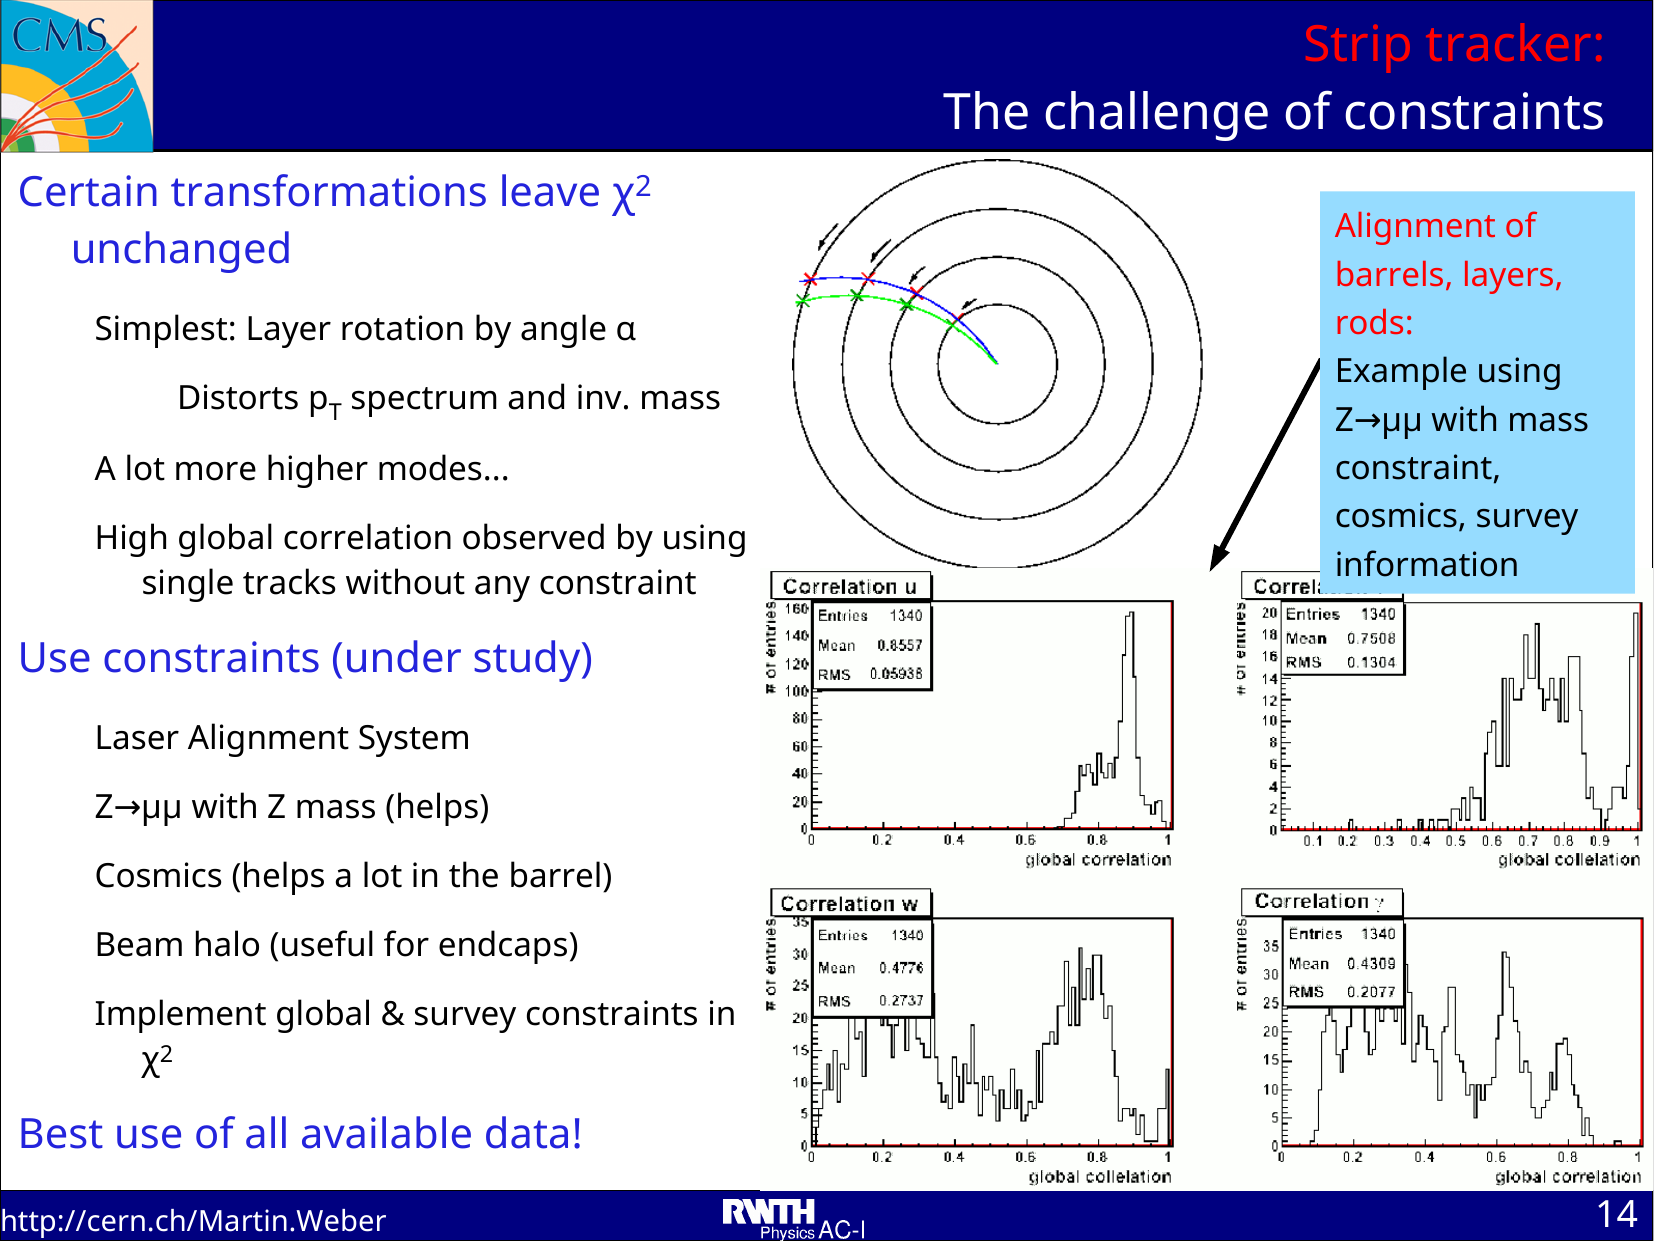

# Strip tracker: The challenge of constraints
Certain transformations leave χ2 unchanged
Simplest: Layer rotation by angle α
Distorts pT spectrum and inv. mass
A lot more higher modes...
High global correlation observed by using single tracks without any constraint
Use constraints (under study)
Laser Alignment System
Z→µµ with Z mass (helps)
Cosmics (helps a lot in the barrel)
Beam halo (useful for endcaps)
Implement global & survey constraints in χ2
Best use of all available data!
Alignment of barrels, layers, rods:
Example using Z→µµ with mass constraint, cosmics, survey information